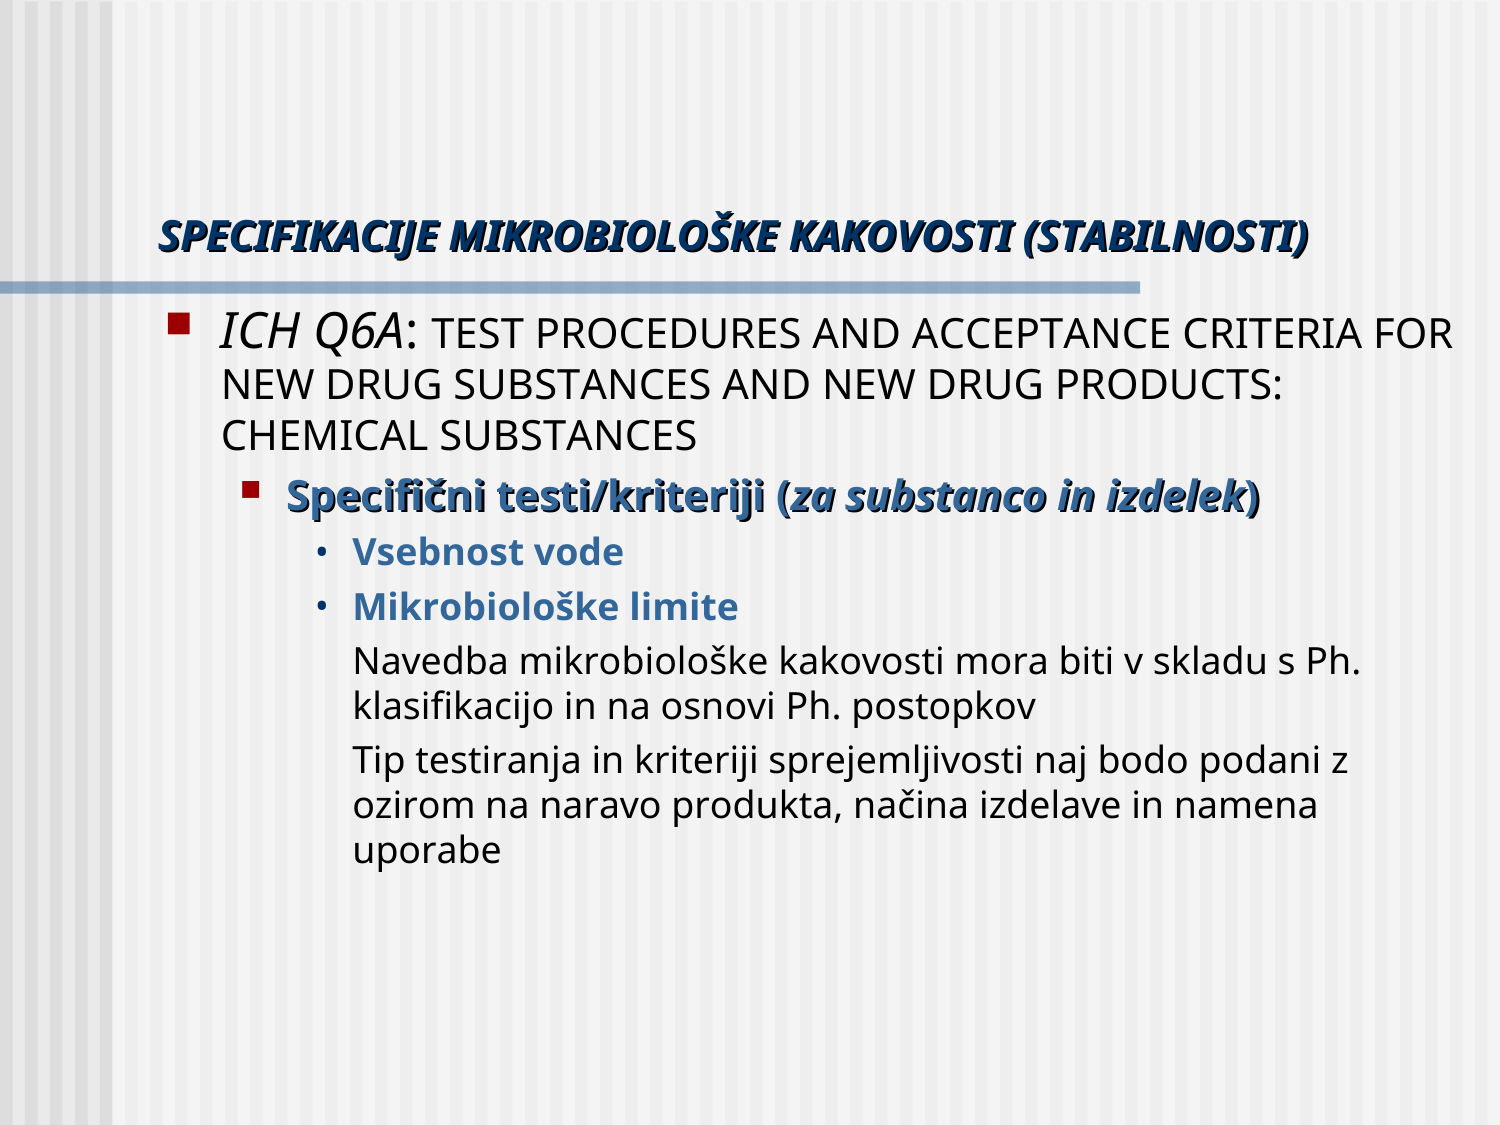

# SPECIFIKACIJE MIKROBIOLOŠKE KAKOVOSTI (STABILNOSTI)
ICH Q6A: TEST PROCEDURES AND ACCEPTANCE CRITERIA FOR NEW DRUG SUBSTANCES AND NEW DRUG PRODUCTS: CHEMICAL SUBSTANCES
Specifični testi/kriteriji (za substanco in izdelek)
Vsebnost vode
Mikrobiološke limite
	Navedba mikrobiološke kakovosti mora biti v skladu s Ph. klasifikacijo in na osnovi Ph. postopkov
	Tip testiranja in kriteriji sprejemljivosti naj bodo podani z ozirom na naravo produkta, načina izdelave in namena uporabe